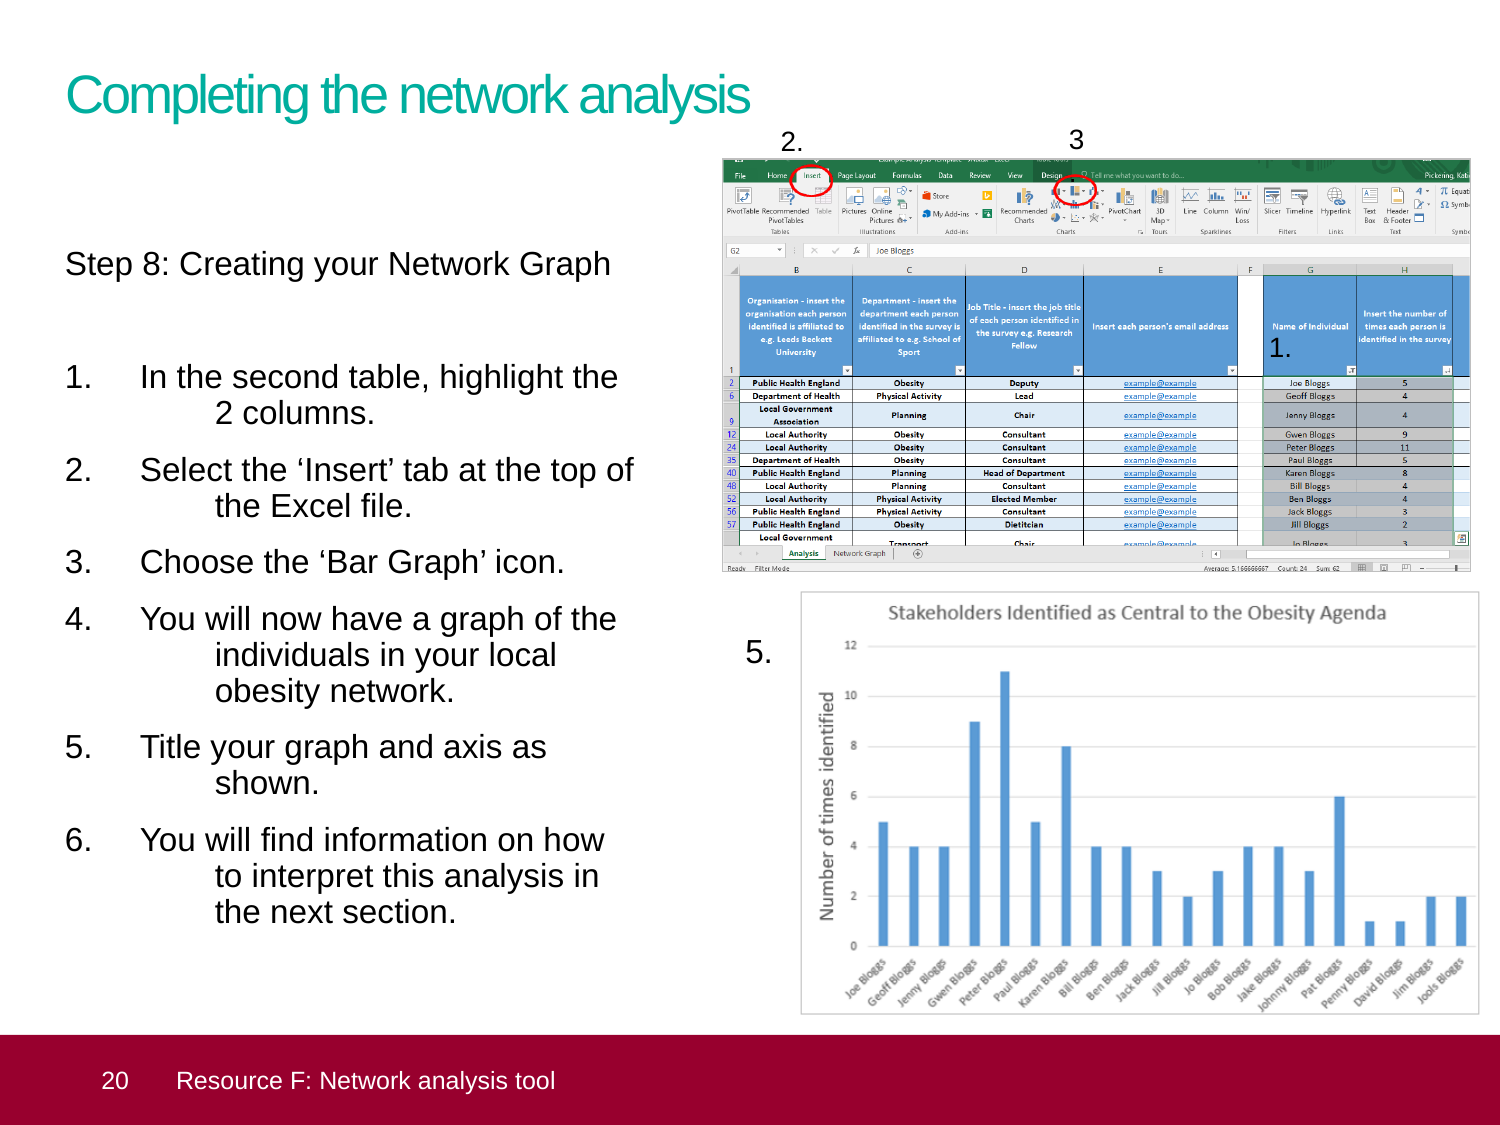

# Completing the network analysis
3.
2.
Step 8: Creating your Network Graph
In the second table, highlight the 2 columns.
Select the ‘Insert’ tab at the top of the Excel file.
Choose the ‘Bar Graph’ icon.
You will now have a graph of the individuals in your local obesity network.
Title your graph and axis as shown.
You will find information on how to interpret this analysis in the next section.
1.
5.
 19
Resource F: Network analysis tool